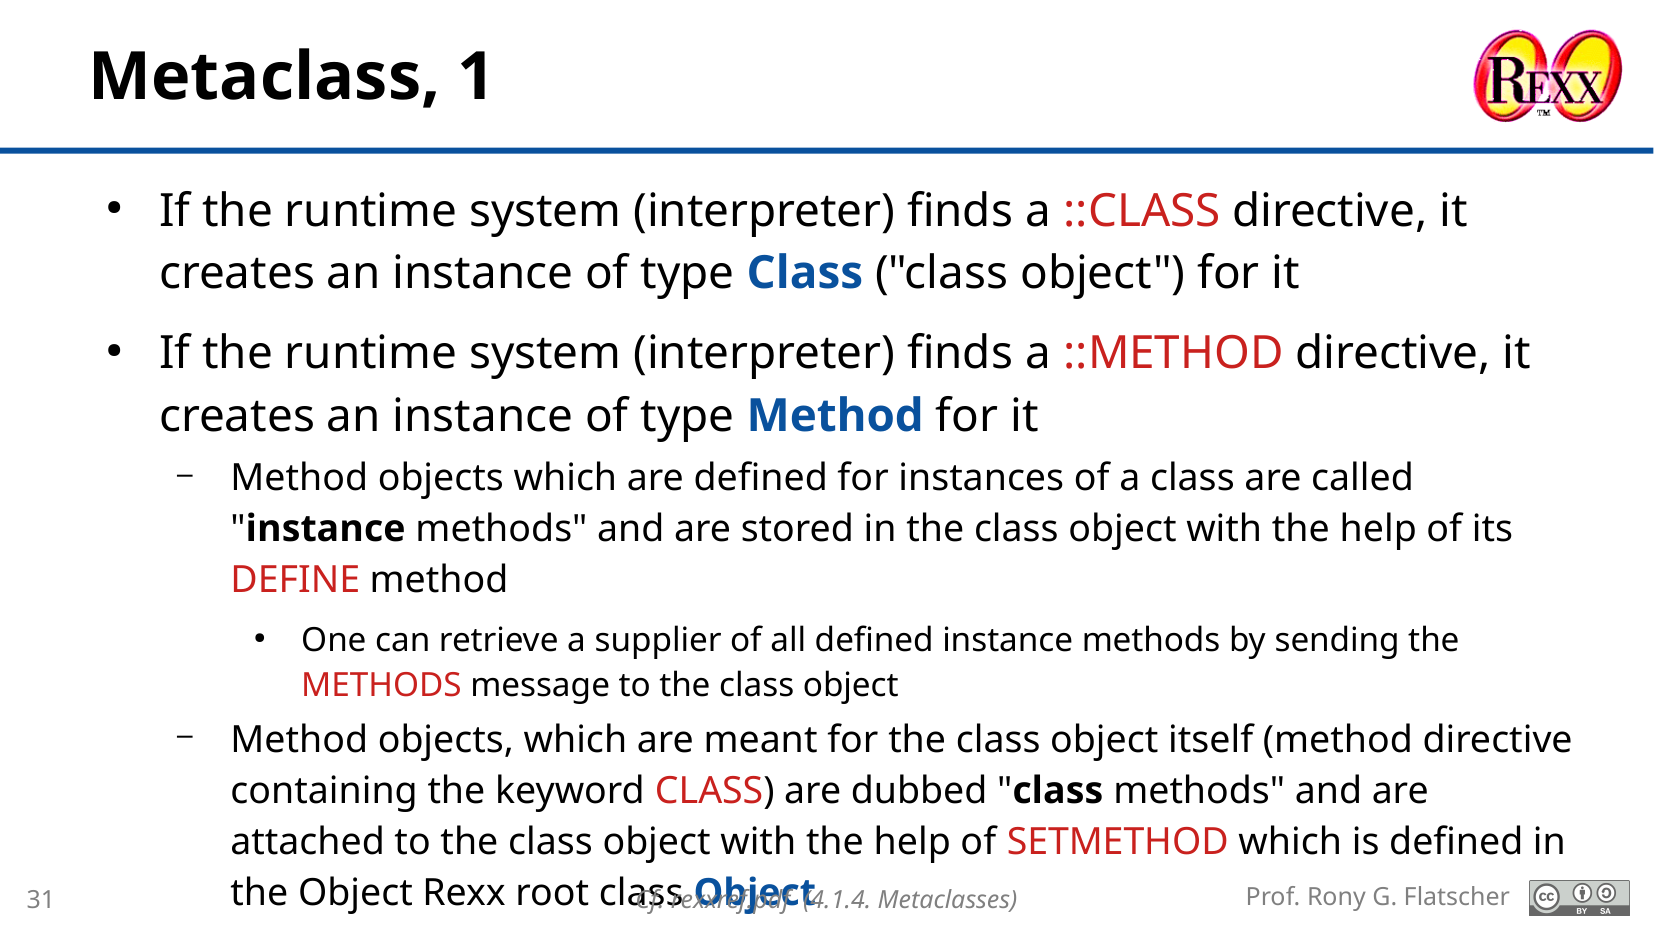

# Metaclass, 1
If the runtime system (interpreter) finds a ::CLASS directive, it creates an instance of type Class ("class object") for it
If the runtime system (interpreter) finds a ::METHOD directive, it creates an instance of type Method for it
Method objects which are defined for instances of a class are called "instance methods" and are stored in the class object with the help of its DEFINE method
One can retrieve a supplier of all defined instance methods by sending the METHODS message to the class object
Method objects, which are meant for the class object itself (method directive containing the keyword CLASS) are dubbed "class methods" and are attached to the class object with the help of SETMETHOD which is defined in the Object Rexx root class Object
Cf. rexxref.pdf (4.1.4. Metaclasses)